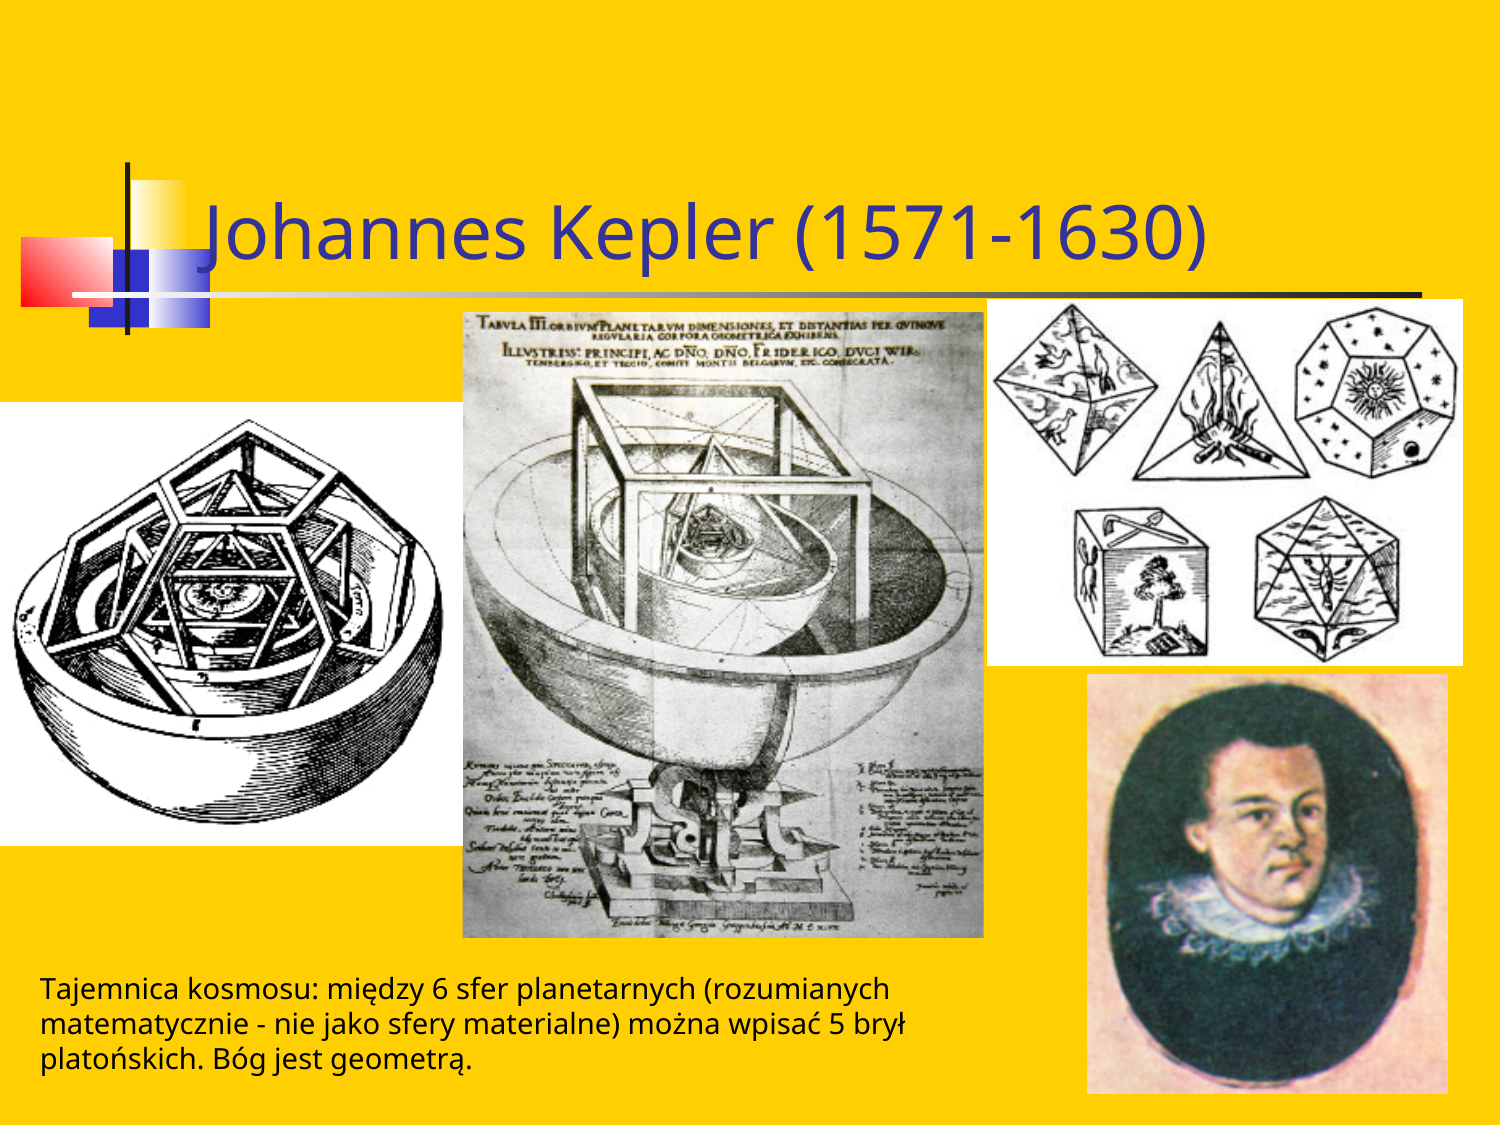

# Johannes Kepler (1571-1630)
Tajemnica kosmosu: między 6 sfer planetarnych (rozumianych matematycznie - nie jako sfery materialne) można wpisać 5 brył platońskich. Bóg jest geometrą.